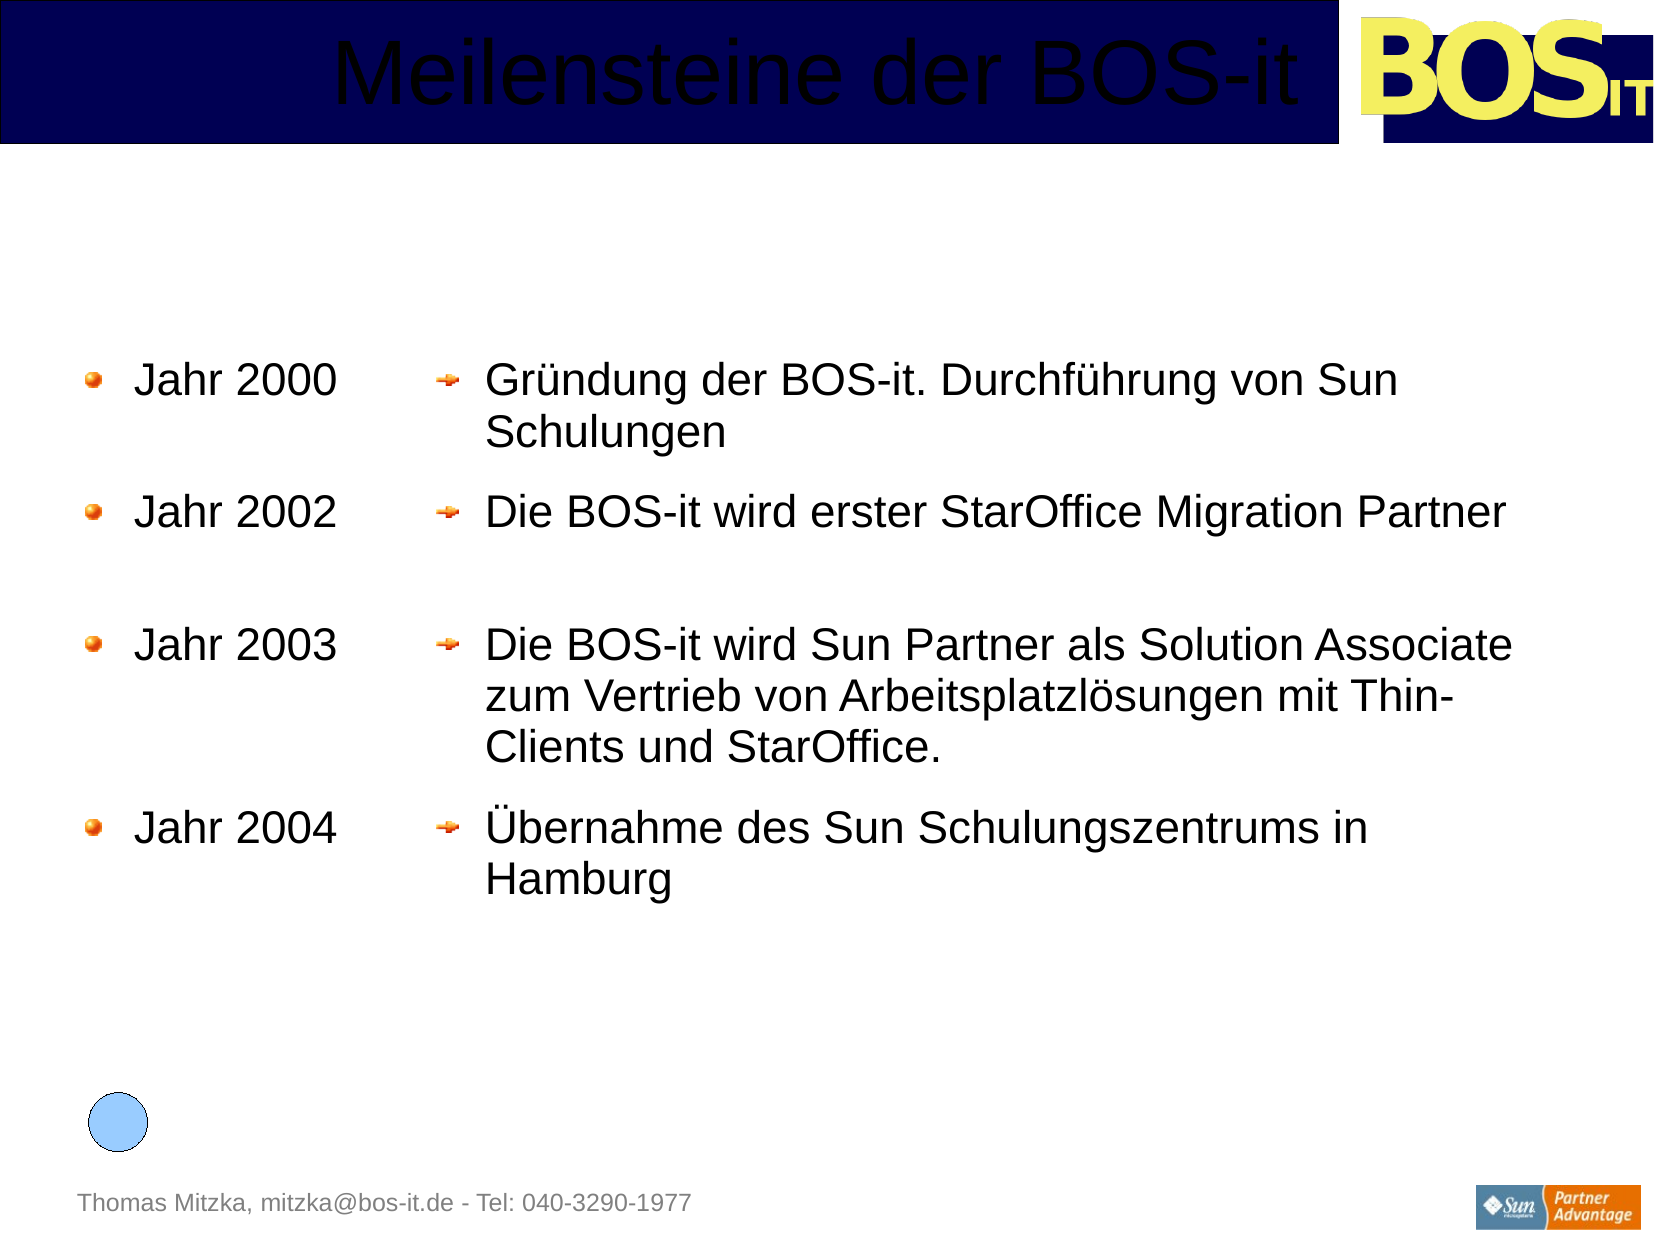

# Meilensteine der BOS-it
Jahr 2000
Jahr 2002
Jahr 2003
Jahr 2004
Gründung der BOS-it. Durchführung von Sun Schulungen
Die BOS-it wird erster StarOffice Migration Partner
Die BOS-it wird Sun Partner als Solution Associate zum Vertrieb von Arbeitsplatzlösungen mit Thin-Clients und StarOffice.
Übernahme des Sun Schulungszentrums in Hamburg